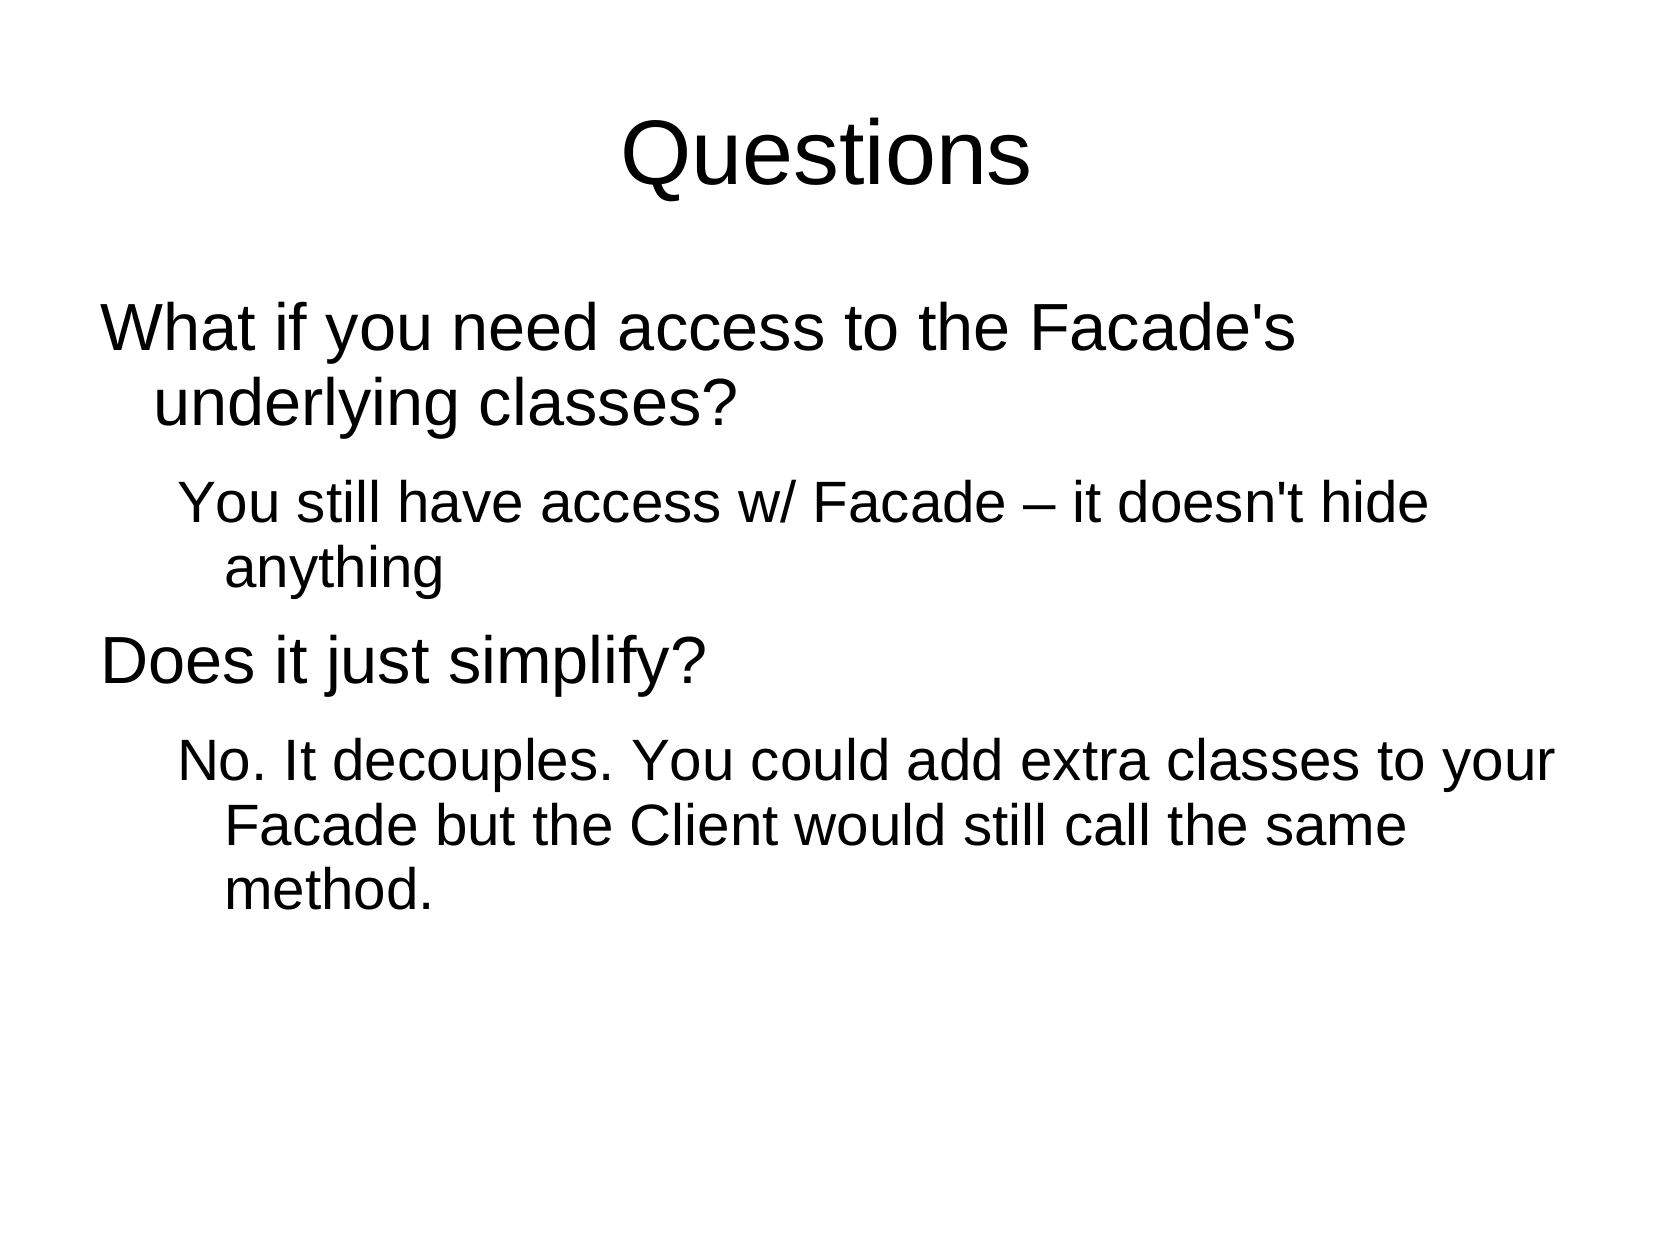

# Questions
What if you need access to the Facade's underlying classes?
You still have access w/ Facade – it doesn't hide anything
Does it just simplify?
No. It decouples. You could add extra classes to your Facade but the Client would still call the same method.